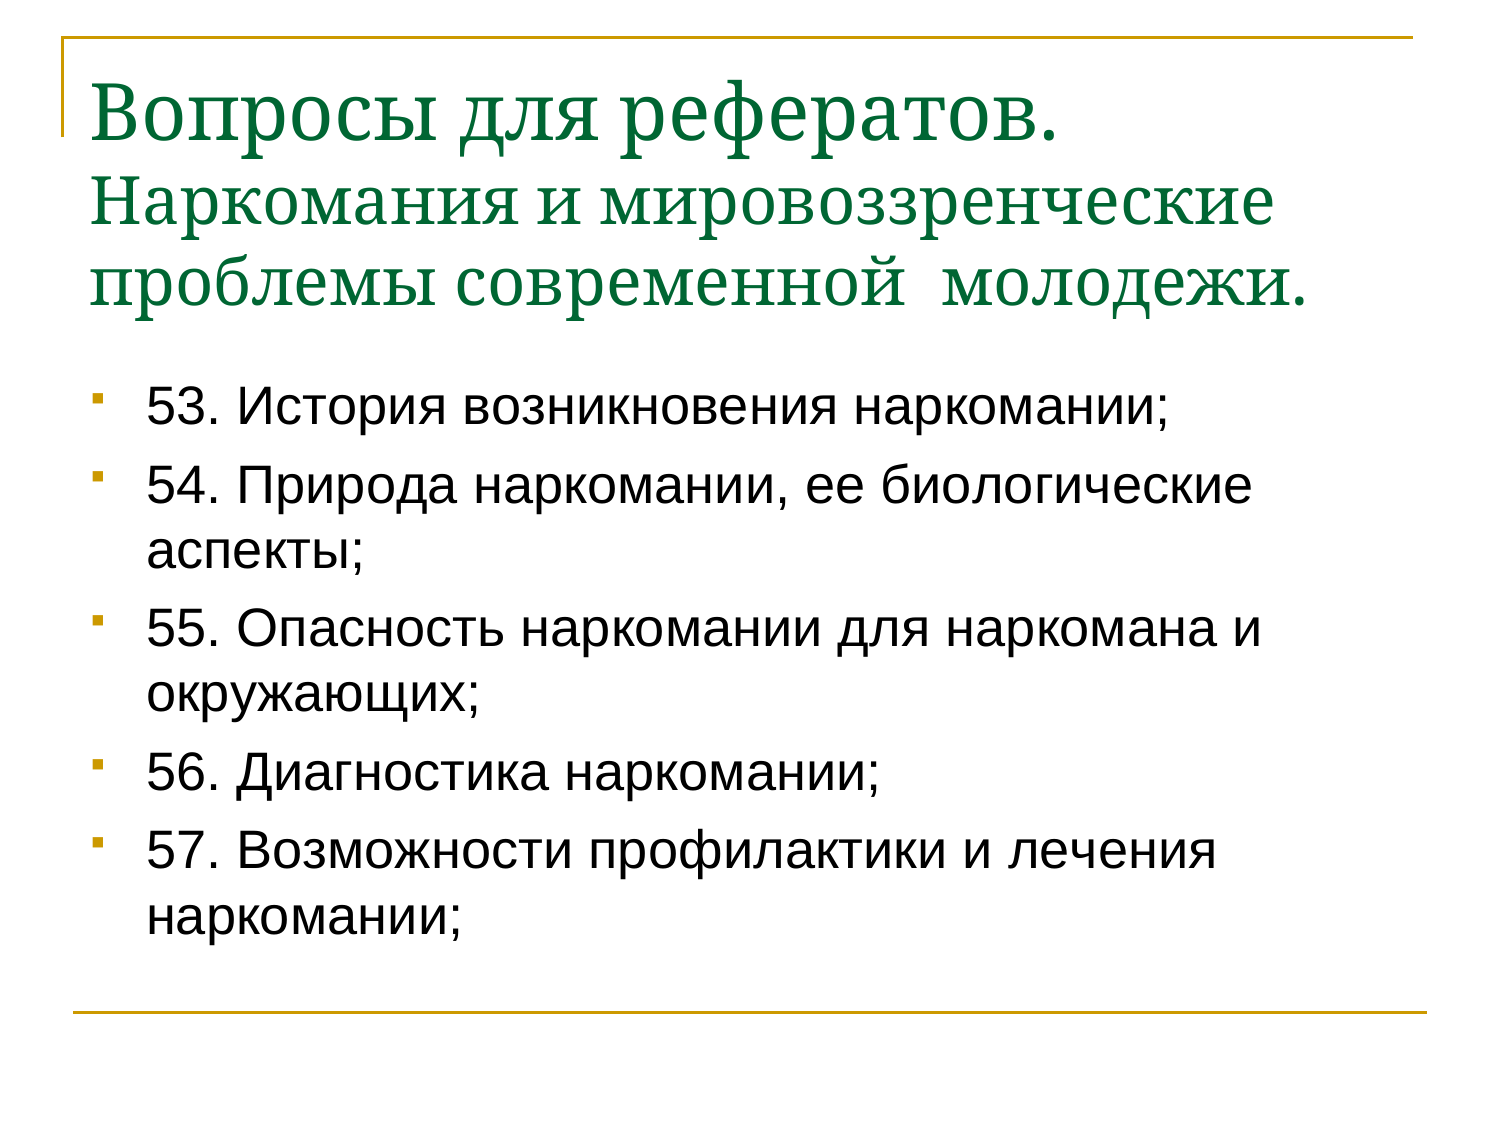

# Вопросы для рефератов. Наркомания и мировоззренческие проблемы современной молодежи.
53. История возникновения наркомании;
54. Природа наркомании, ее биологические аспекты;
55. Опасность наркомании для наркомана и окружающих;
56. Диагностика наркомании;
57. Возможности профилактики и лечения наркомании;